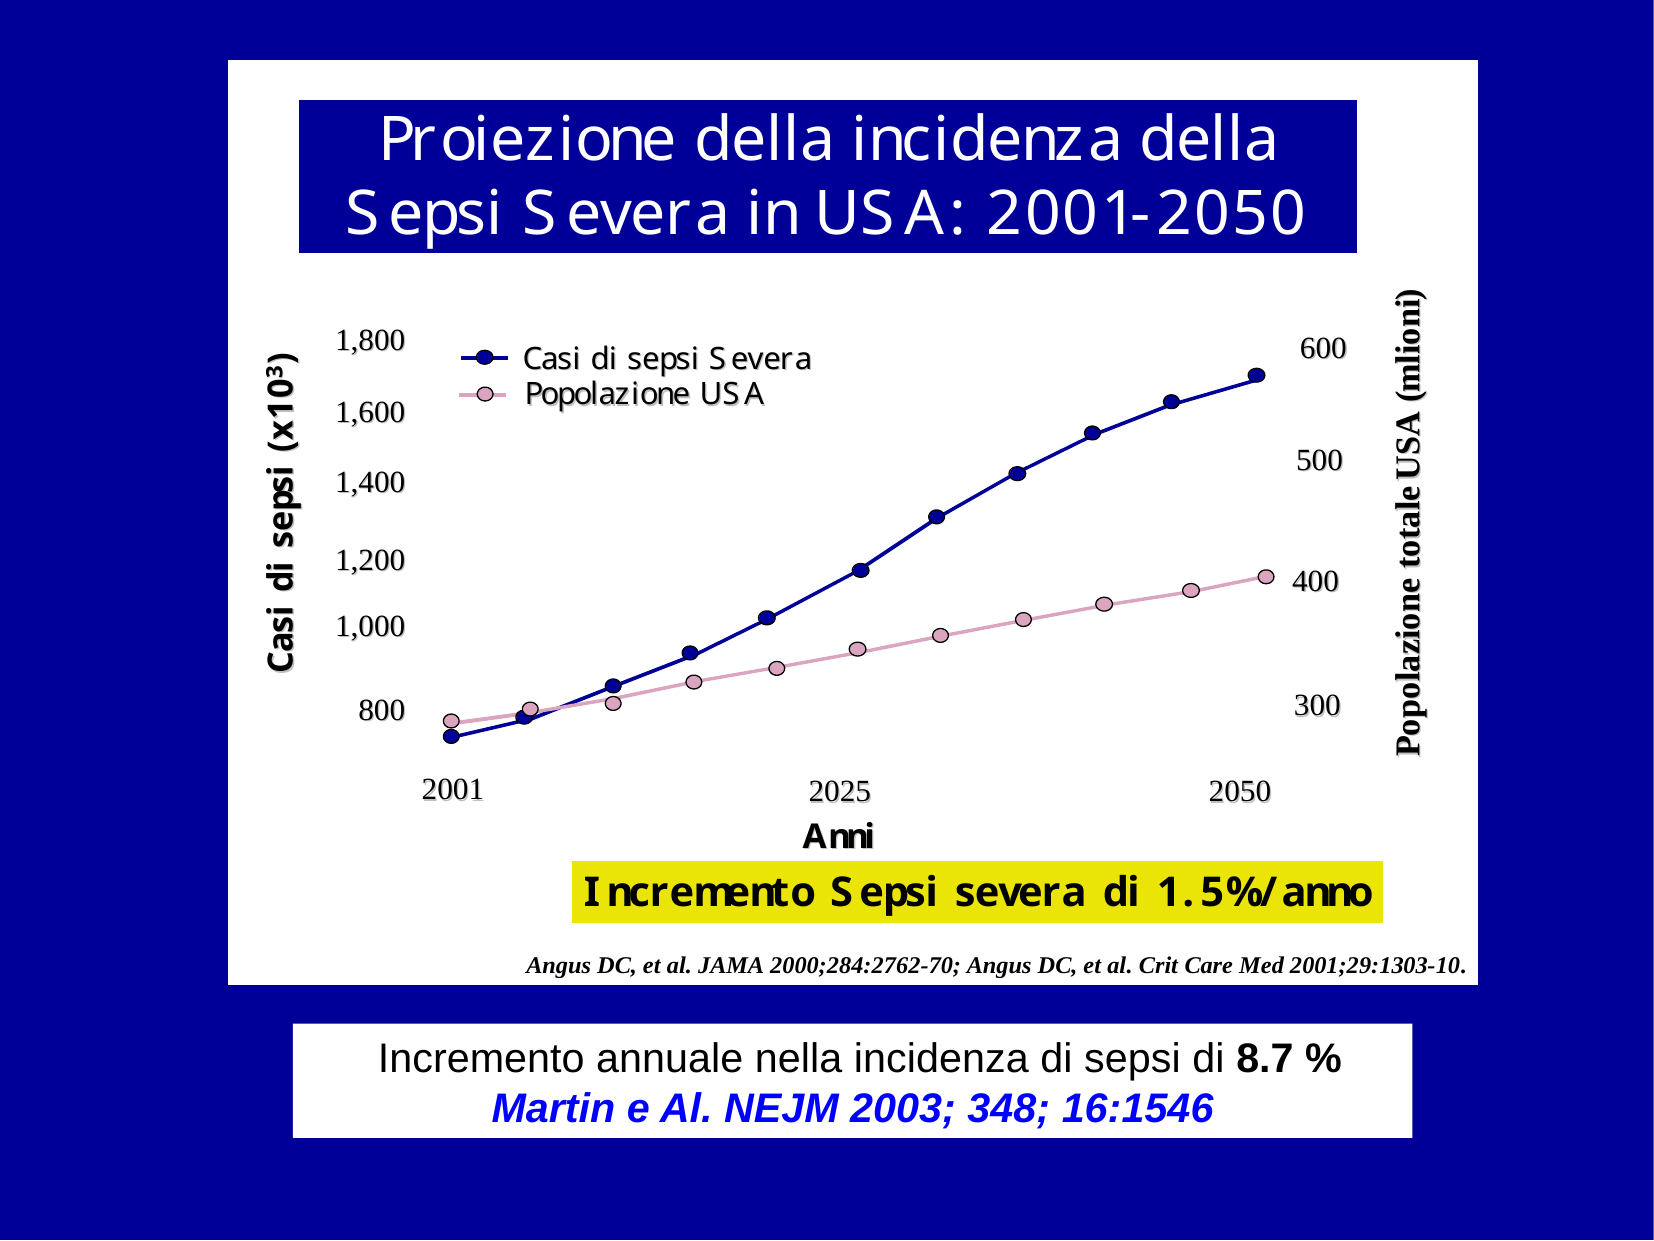

Incremento annuale nella incidenza di sepsi di 8.7 %
Martin e Al. NEJM 2003; 348; 16:1546